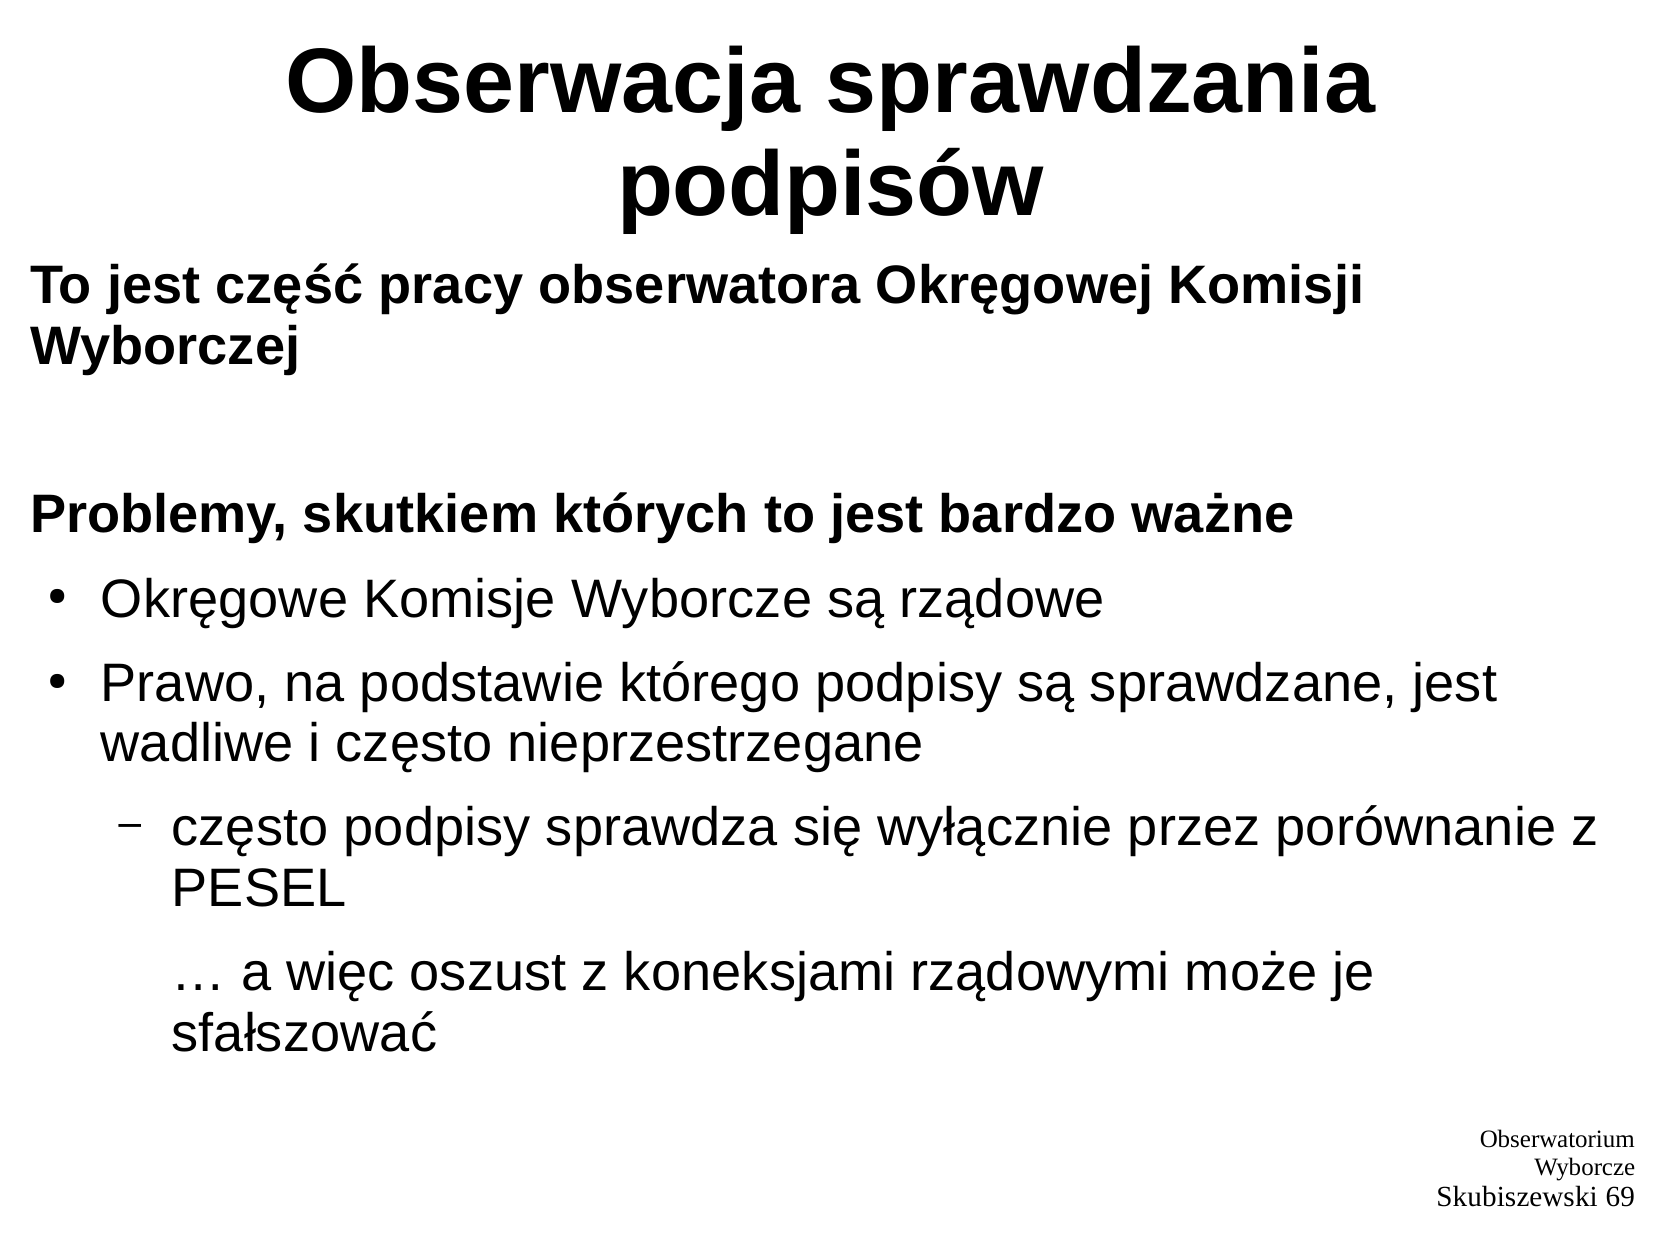

# Obserwacja sprawdzania podpisów
To jest część pracy obserwatora Okręgowej Komisji Wyborczej
Problemy, skutkiem których to jest bardzo ważne
Okręgowe Komisje Wyborcze są rządowe
Prawo, na podstawie którego podpisy są sprawdzane, jest wadliwe i często nieprzestrzegane
często podpisy sprawdza się wyłącznie przez porównanie z PESEL
… a więc oszust z koneksjami rządowymi może je sfałszować
69